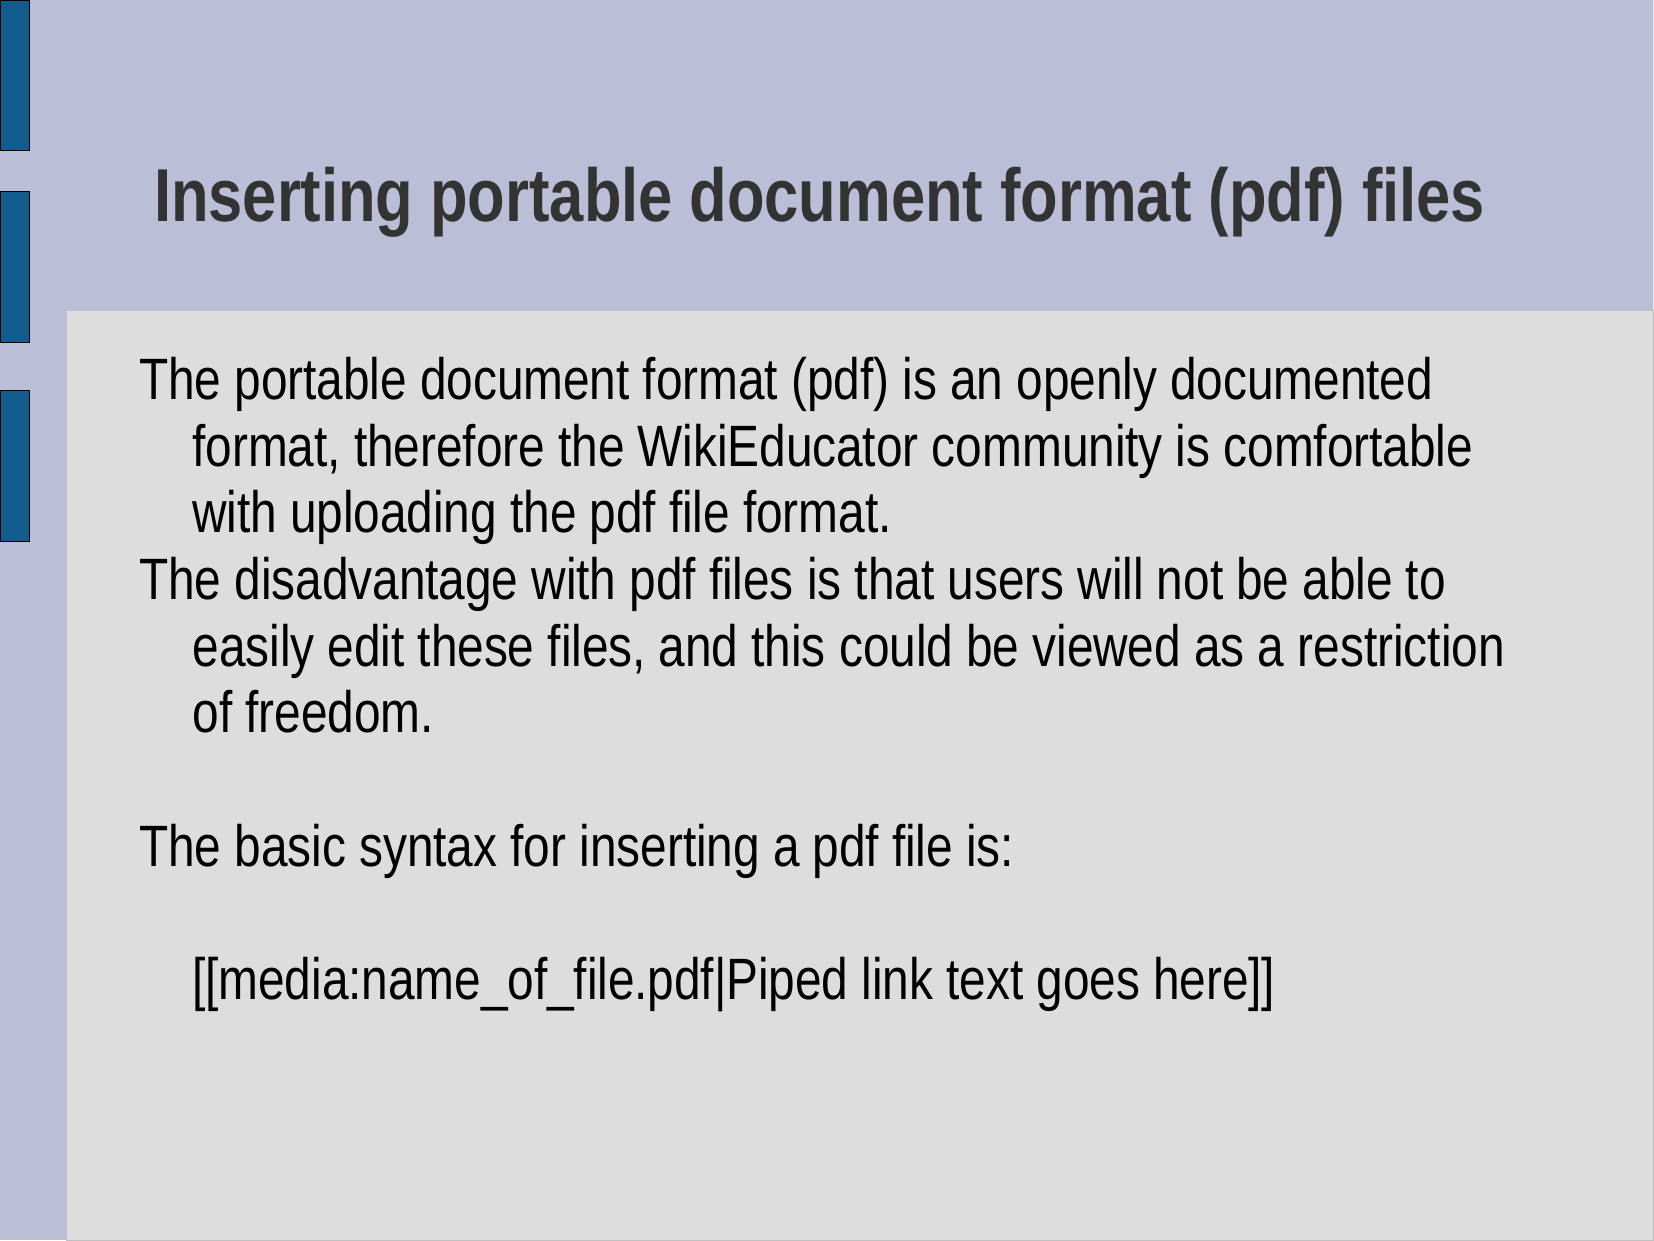

# Inserting portable document format (pdf) files
The portable document format (pdf) is an openly documented format, therefore the WikiEducator community is comfortable with uploading the pdf file format.
The disadvantage with pdf files is that users will not be able to easily edit these files, and this could be viewed as a restriction of freedom.
The basic syntax for inserting a pdf file is:
 [[media:name_of_file.pdf|Piped link text goes here]]